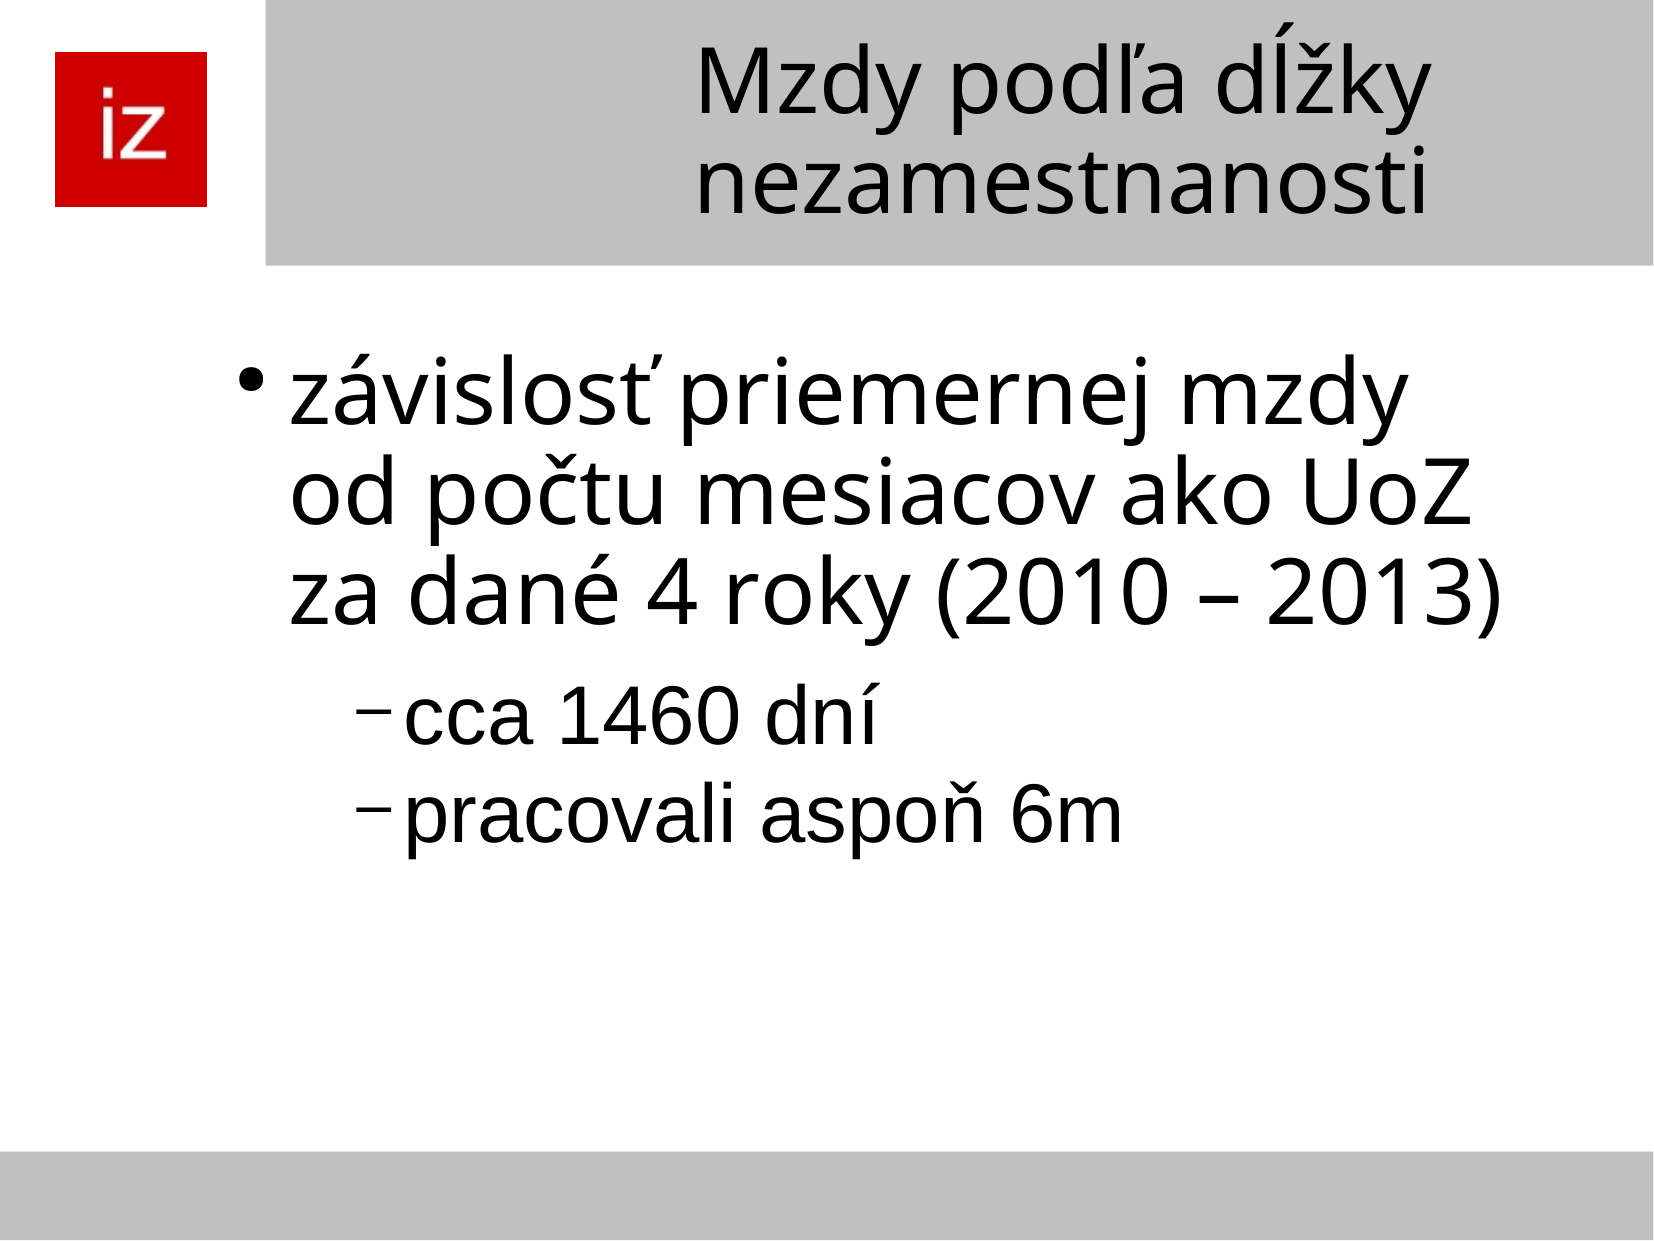

# Mzdy podľa dĺžky nezamestnanosti
závislosť priemernej mzdy od počtu mesiacov ako UoZ za dané 4 roky (2010 – 2013)
cca 1460 dní
pracovali aspoň 6m